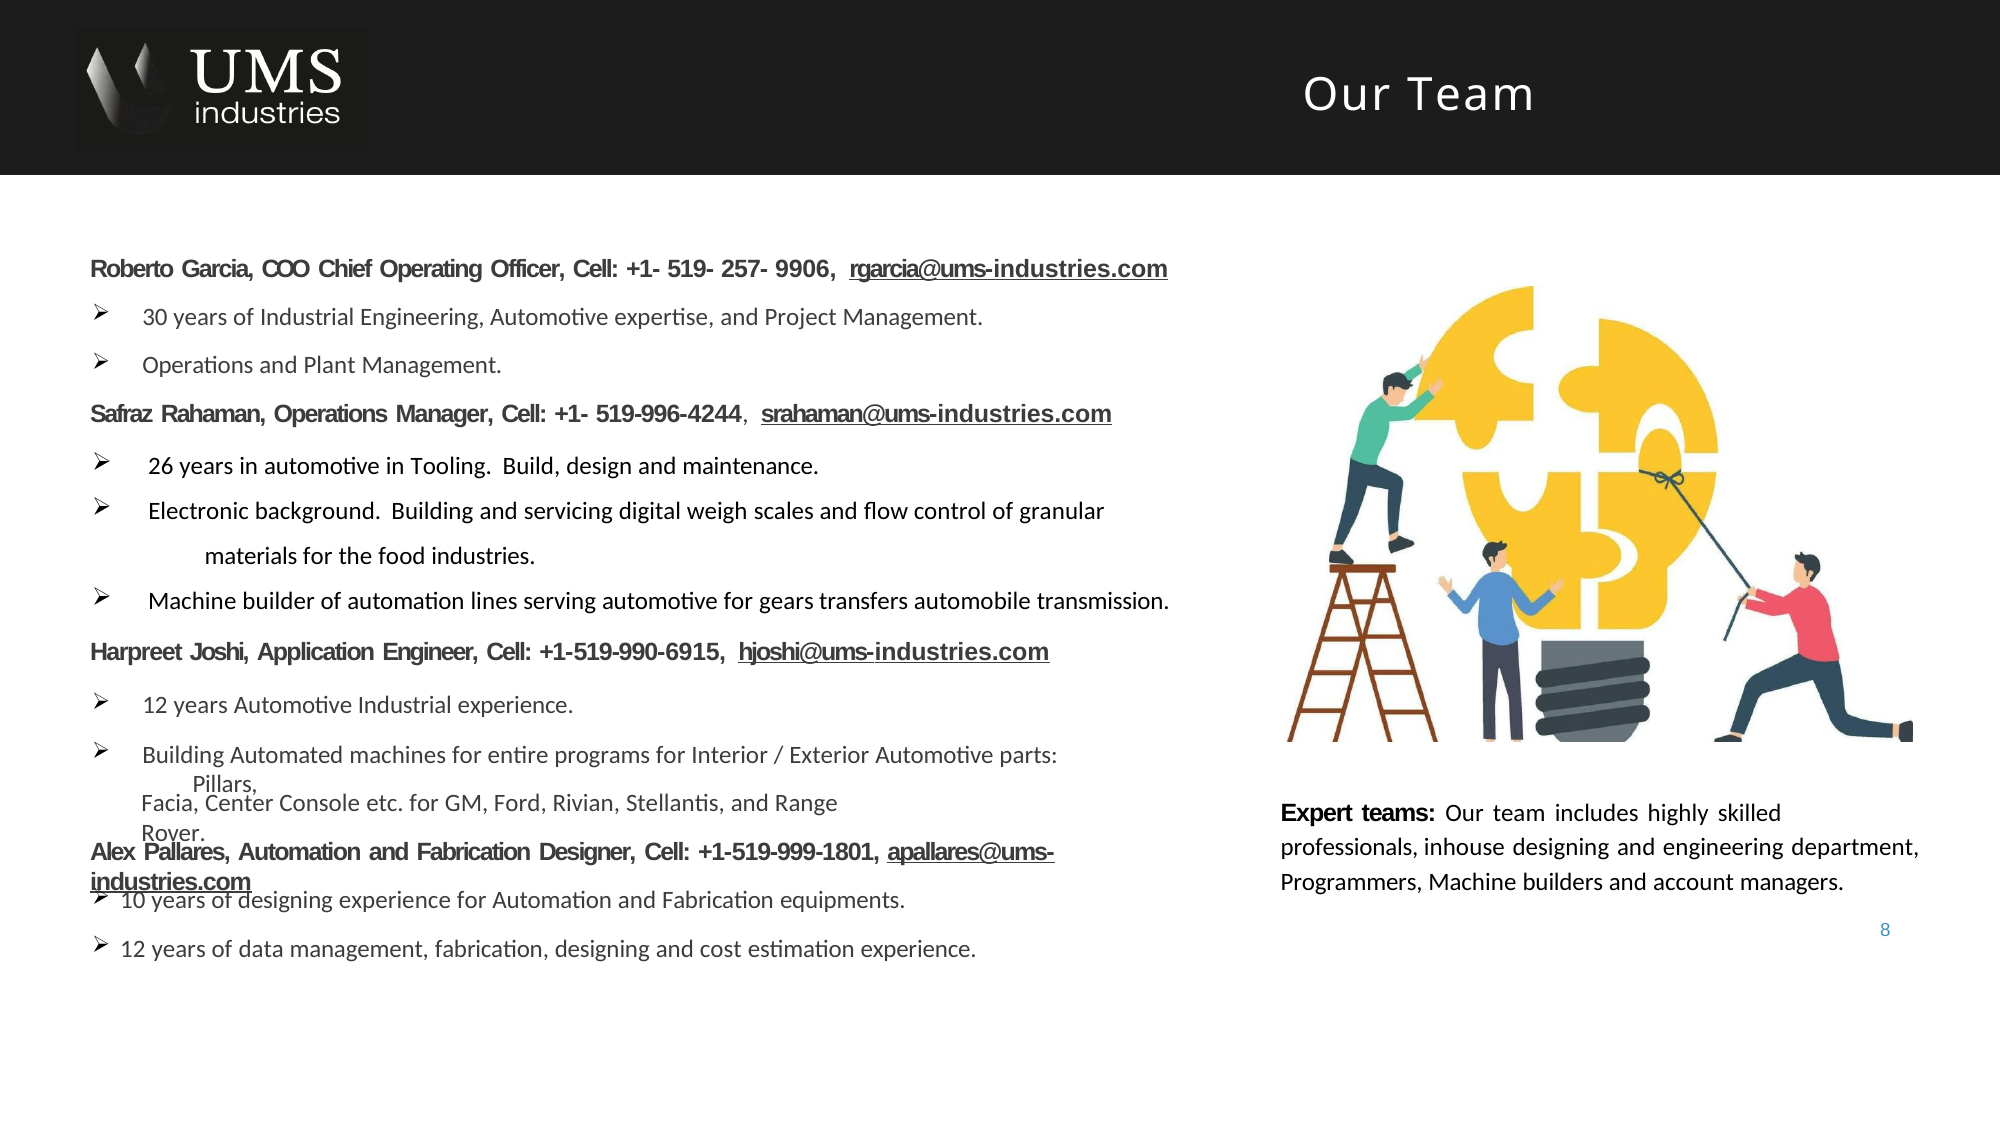

# OUR	TEAM
Our Team
Roberto Garcia, COO Chief Operating Officer, Cell: +1- 519- 257- 9906, rgarcia@ums-industries.com
30 years of Industrial Engineering, Automotive expertise, and Project Management.
Operations and Plant Management.
Safraz Rahaman, Operations Manager, Cell: +1- 519-996-4244, srahaman@ums-industries.com
26 years in automotive in Tooling. Build, design and maintenance.
Electronic background. Building and servicing digital weigh scales and flow control of granular materials for the food industries.
Machine builder of automation lines serving automotive for gears transfers automobile transmission.
Harpreet Joshi, Application Engineer, Cell: +1-519-990-6915, hjoshi@ums-industries.com
12 years Automotive Industrial experience.
Building Automated machines for entire programs for Interior / Exterior Automotive parts: Pillars,
Facia, Center Console etc. for GM, Ford, Rivian, Stellantis, and Range Rover.
Expert teams: Our team includes highly skilled professionals, inhouse designing and engineering department, Programmers, Machine builders and account managers.
Alex Pallares, Automation and Fabrication Designer, Cell: +1-519-999-1801, apallares@ums-industries.com
10 years of designing experience for Automation and Fabrication equipments.
12 years of data management, fabrication, designing and cost estimation experience.
8